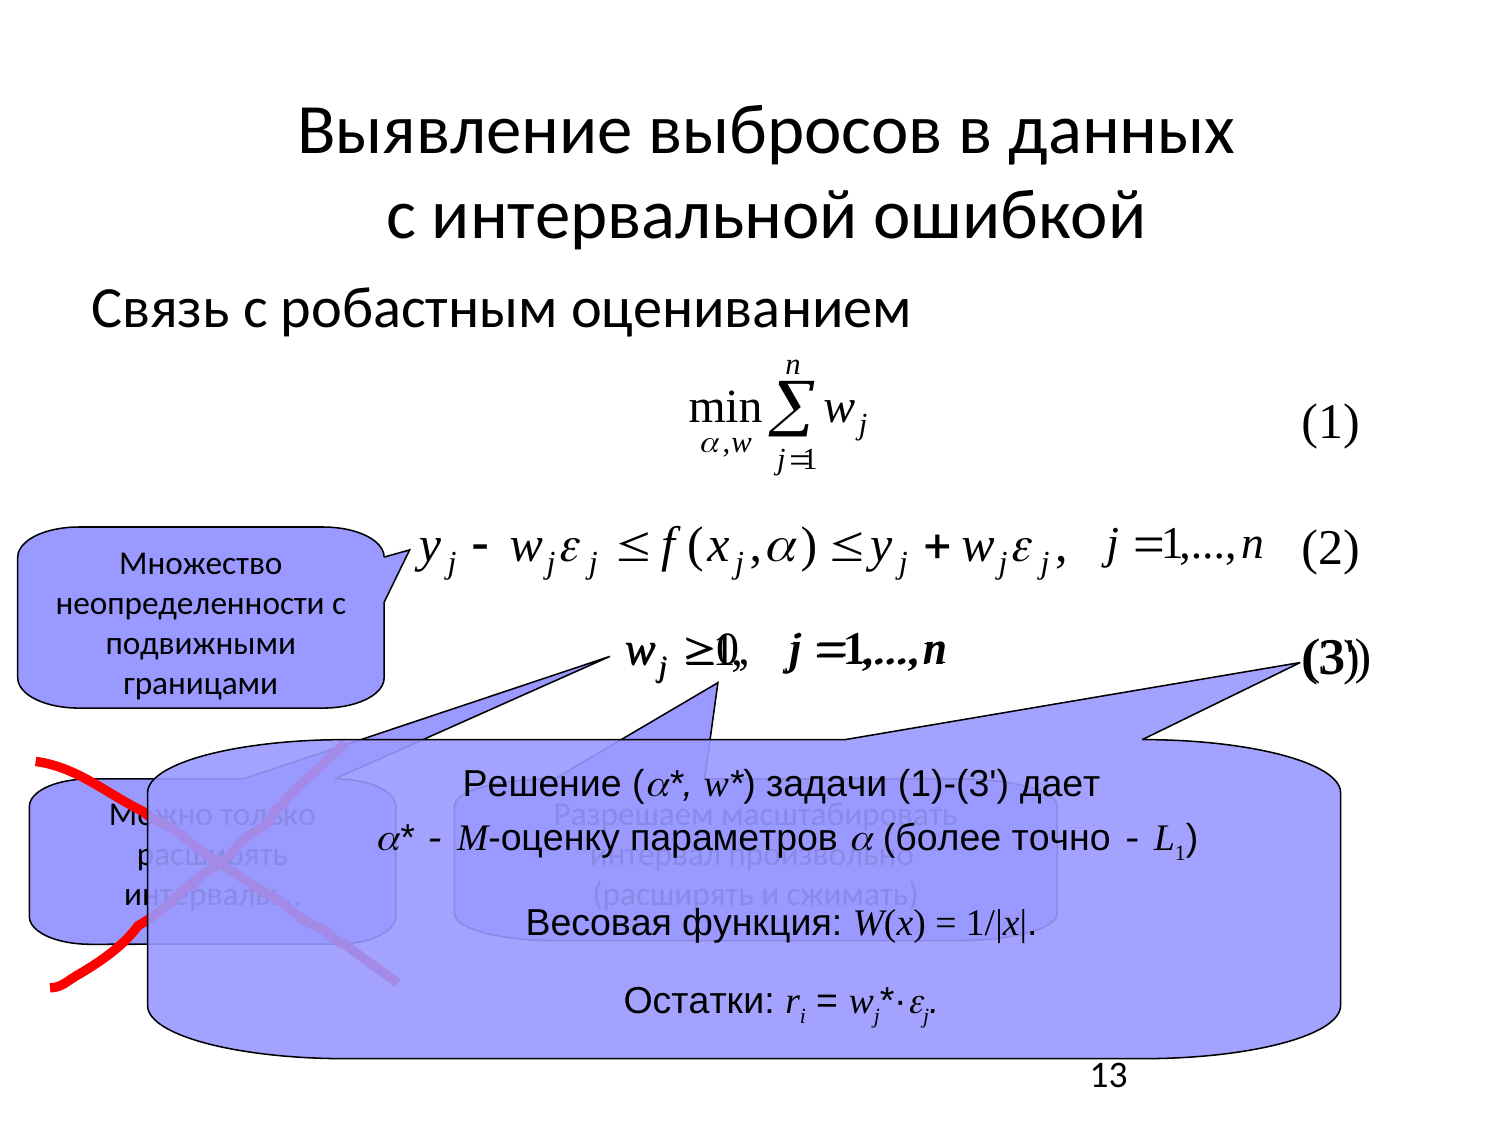

# Выявление выбросов в данных с интервальной ошибкой
Связь с робастным оцениванием
(1)
(2)
Множество неопределенности с подвижными границами
(3')
(3)
Решение (*, w*) задачи (1)-(3') дает
 * - M-оценку параметров  (более точно - L1)
Весовая функция: W(x) = 1/|x|.
Остатки: ri = wj*·j.
Можно только расширять интервалы…
Разрешаем масштабировать интервал произвольно
(расширять и сжимать)
13